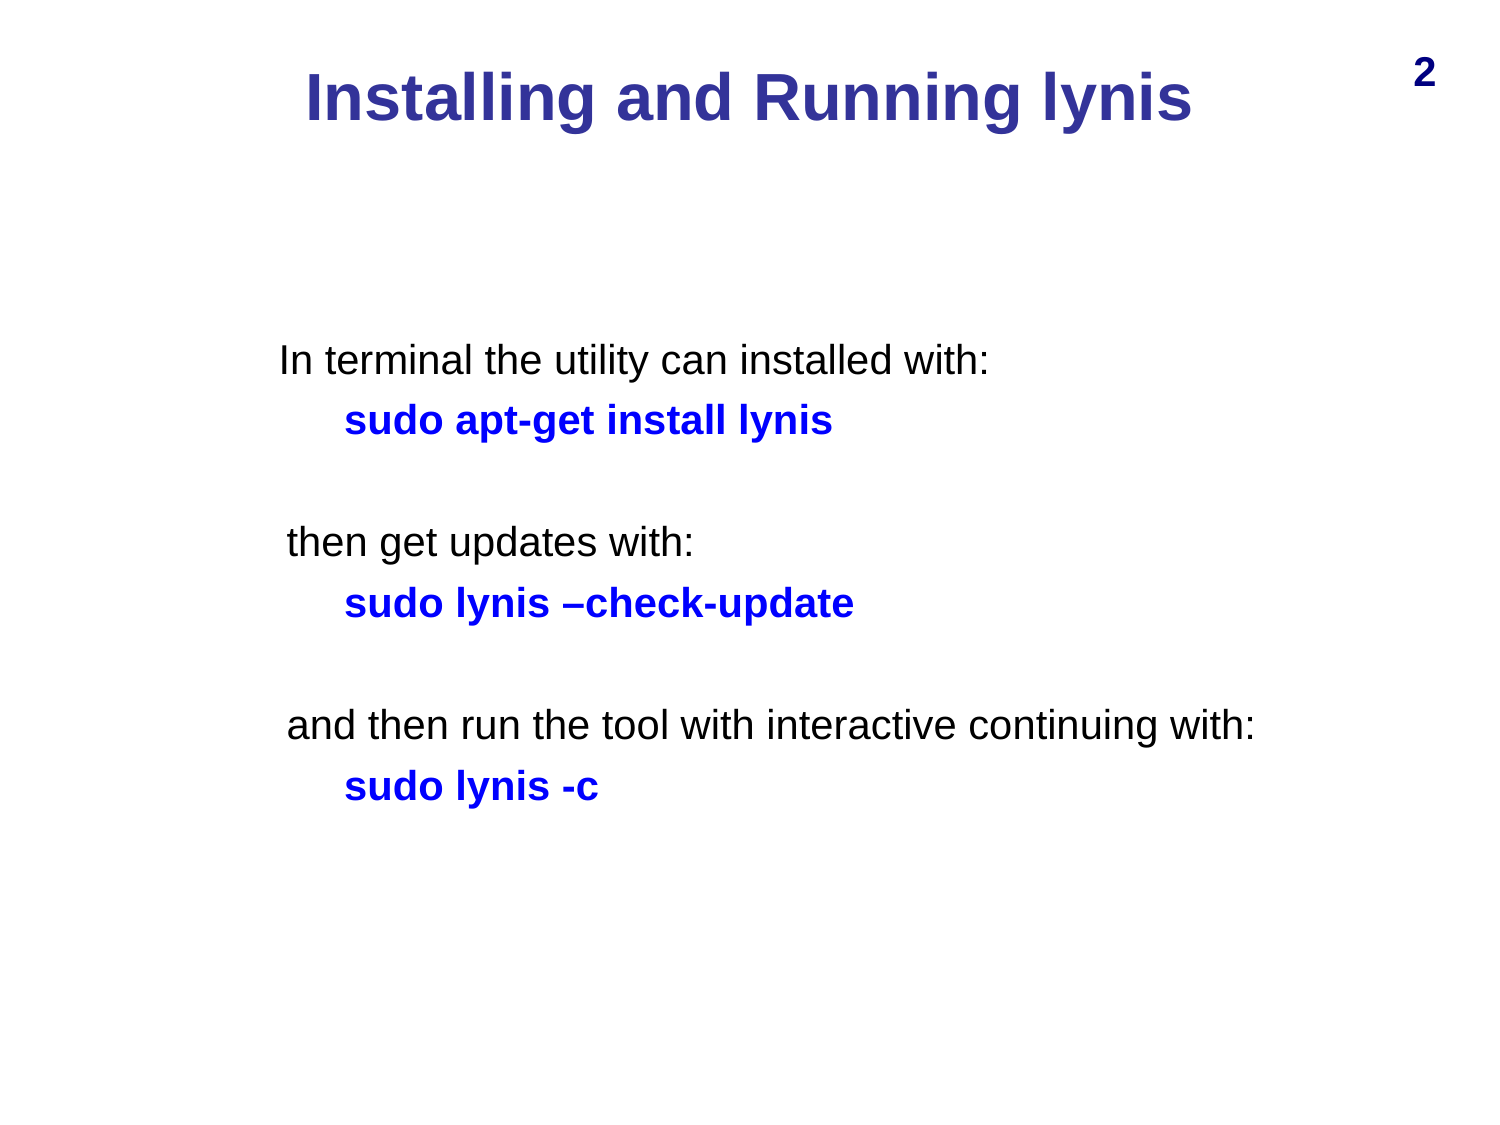

2
# Installing and Running lynis
 In terminal the utility can installed with:
 sudo apt-get install lynis
then get updates with:
 sudo lynis –check-update
and then run the tool with interactive continuing with:
 sudo lynis -c